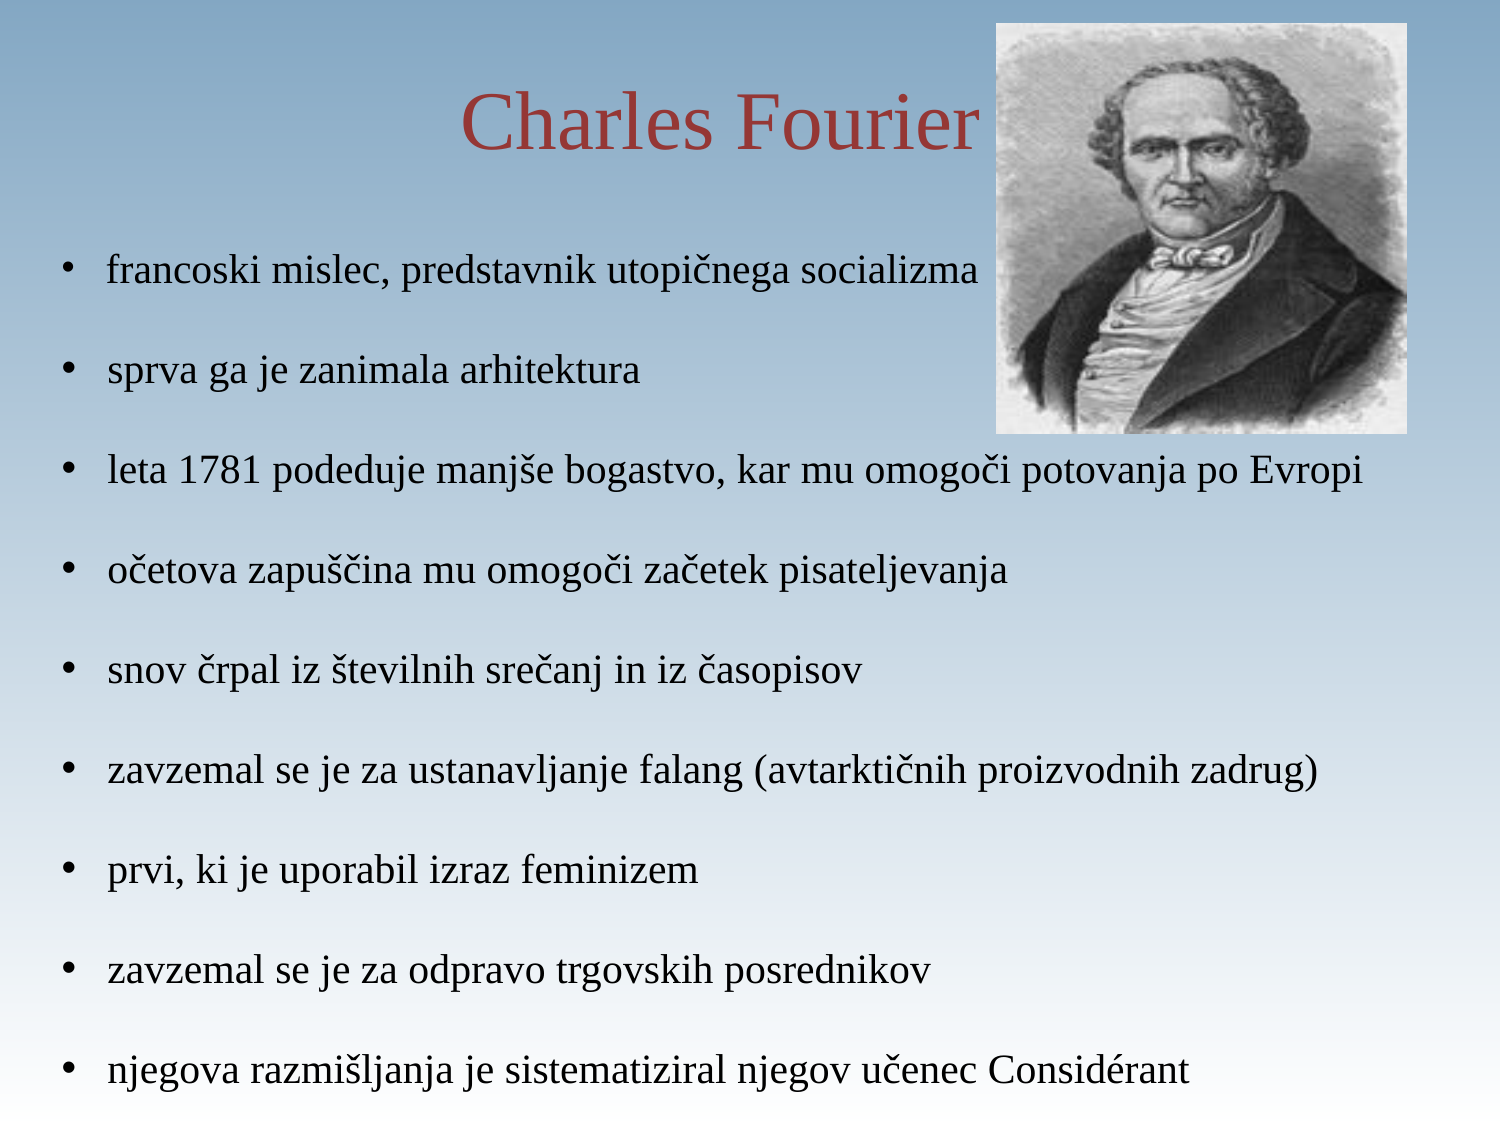

Charles Fourier
 francoski mislec, predstavnik utopičnega socializma
 sprva ga je zanimala arhitektura
 leta 1781 podeduje manjše bogastvo, kar mu omogoči potovanja po Evropi
 očetova zapuščina mu omogoči začetek pisateljevanja
 snov črpal iz številnih srečanj in iz časopisov
 zavzemal se je za ustanavljanje falang (avtarktičnih proizvodnih zadrug)
 prvi, ki je uporabil izraz feminizem
 zavzemal se je za odpravo trgovskih posrednikov
 njegova razmišljanja je sistematiziral njegov učenec Considérant